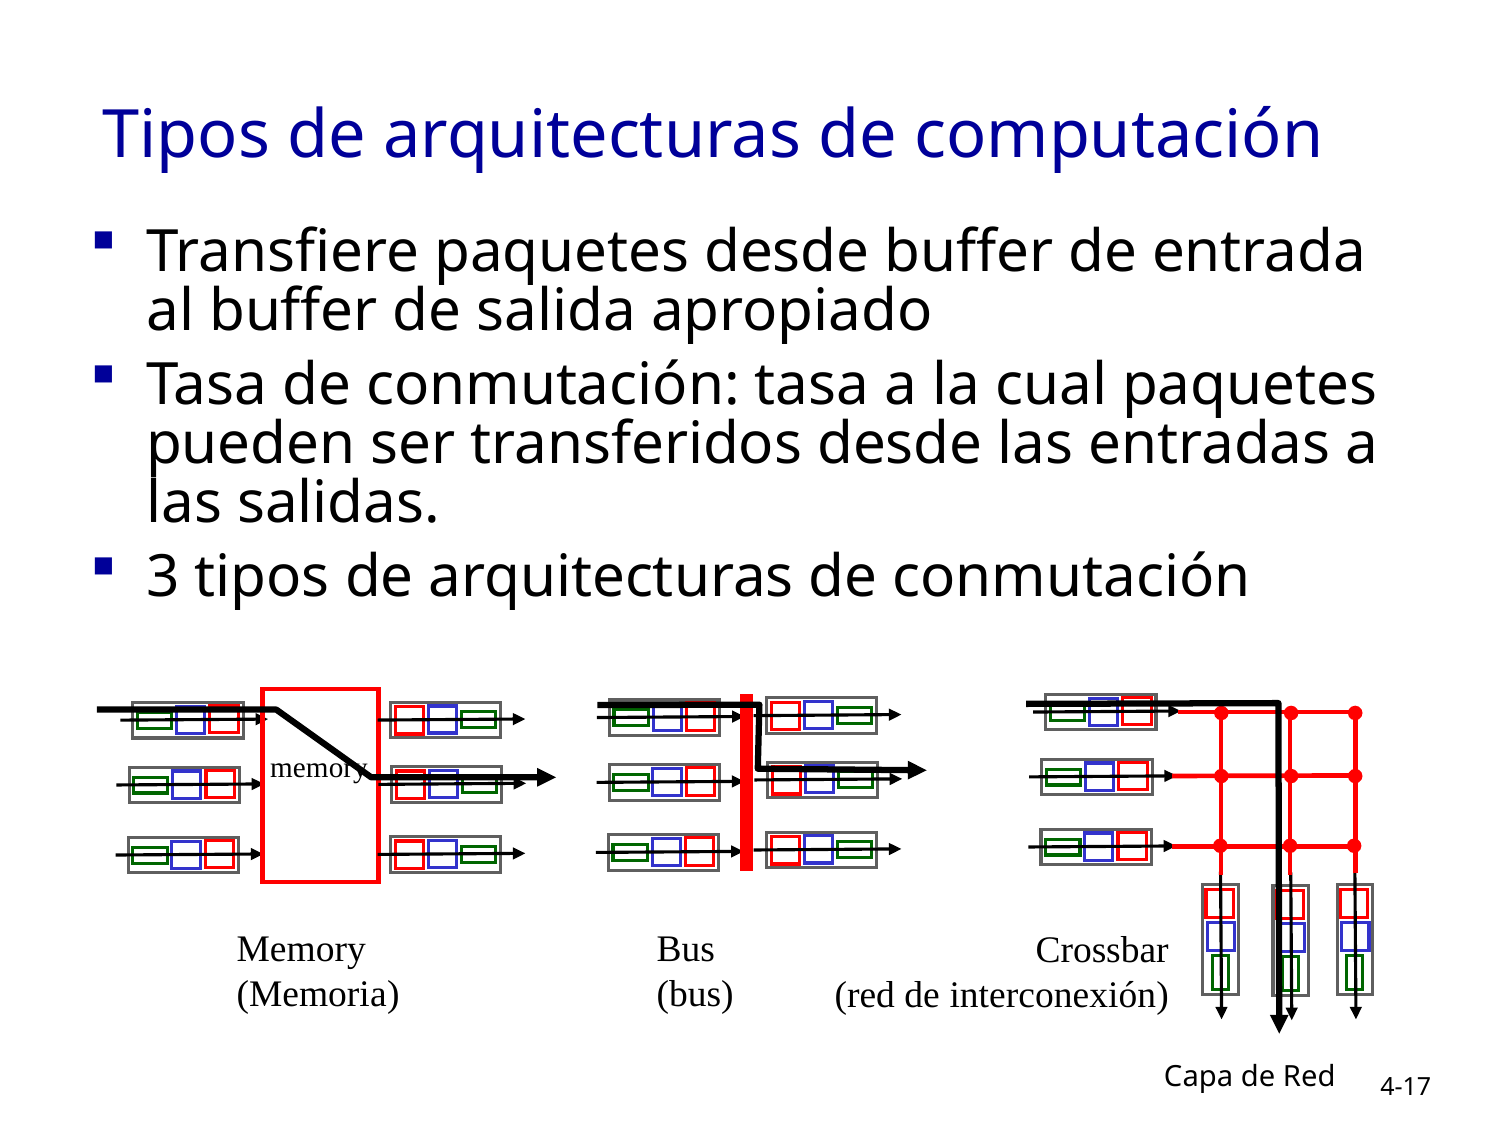

# Tipos de arquitecturas de computación
Transfiere paquetes desde buffer de entrada al buffer de salida apropiado
Tasa de conmutación: tasa a la cual paquetes pueden ser transferidos desde las entradas a las salidas.
3 tipos de arquitecturas de conmutación
memory
Bus
(bus)
Memory
(Memoria)
Crossbar
(red de interconexión)
17